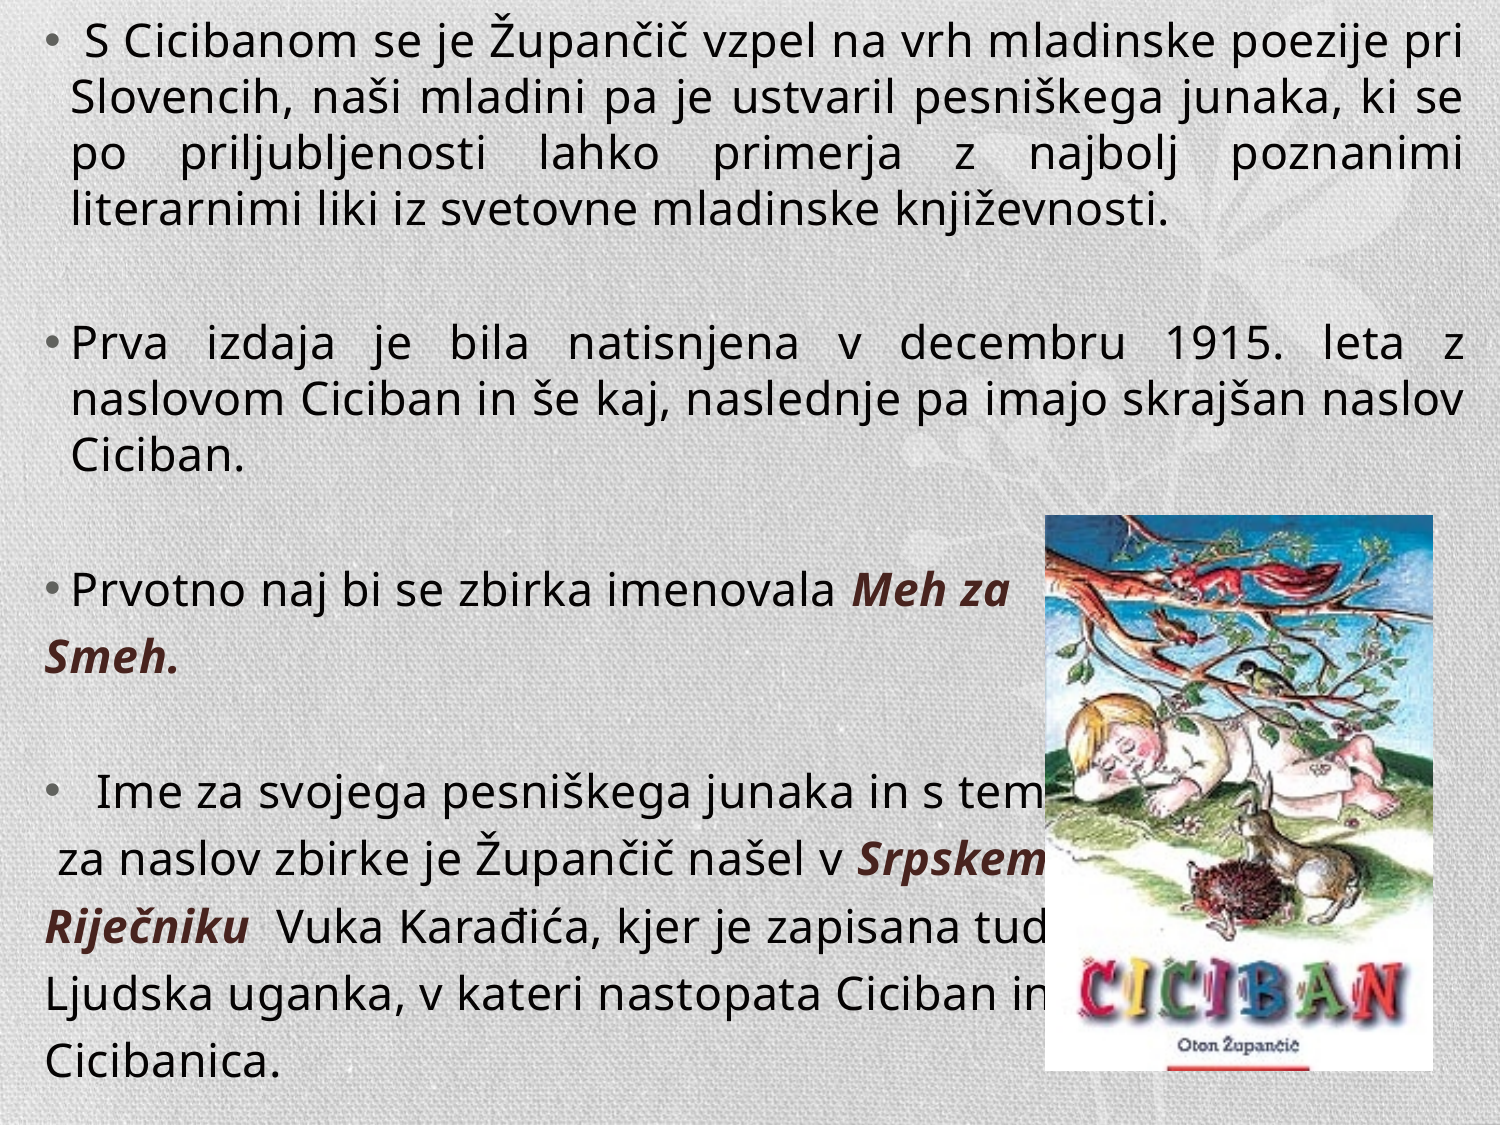

# S Cicibanom se je Župančič vzpel na vrh mladinske poezije pri Slovencih, naši mladini pa je ustvaril pesniškega junaka, ki se po priljubljenosti lahko primerja z najbolj poznanimi literarnimi liki iz svetovne mladinske književnosti.
Prva izdaja je bila natisnjena v decembru 1915. leta z naslovom Ciciban in še kaj, naslednje pa imajo skrajšan naslov Ciciban.
Prvotno naj bi se zbirka imenovala Meh za
Smeh.
Ime za svojega pesniškega junaka in s tem tudi
 za naslov zbirke je Župančič našel v Srpskem
Riječniku Vuka Karađića, kjer je zapisana tudi
Ljudska uganka, v kateri nastopata Ciciban in
Cicibanica.